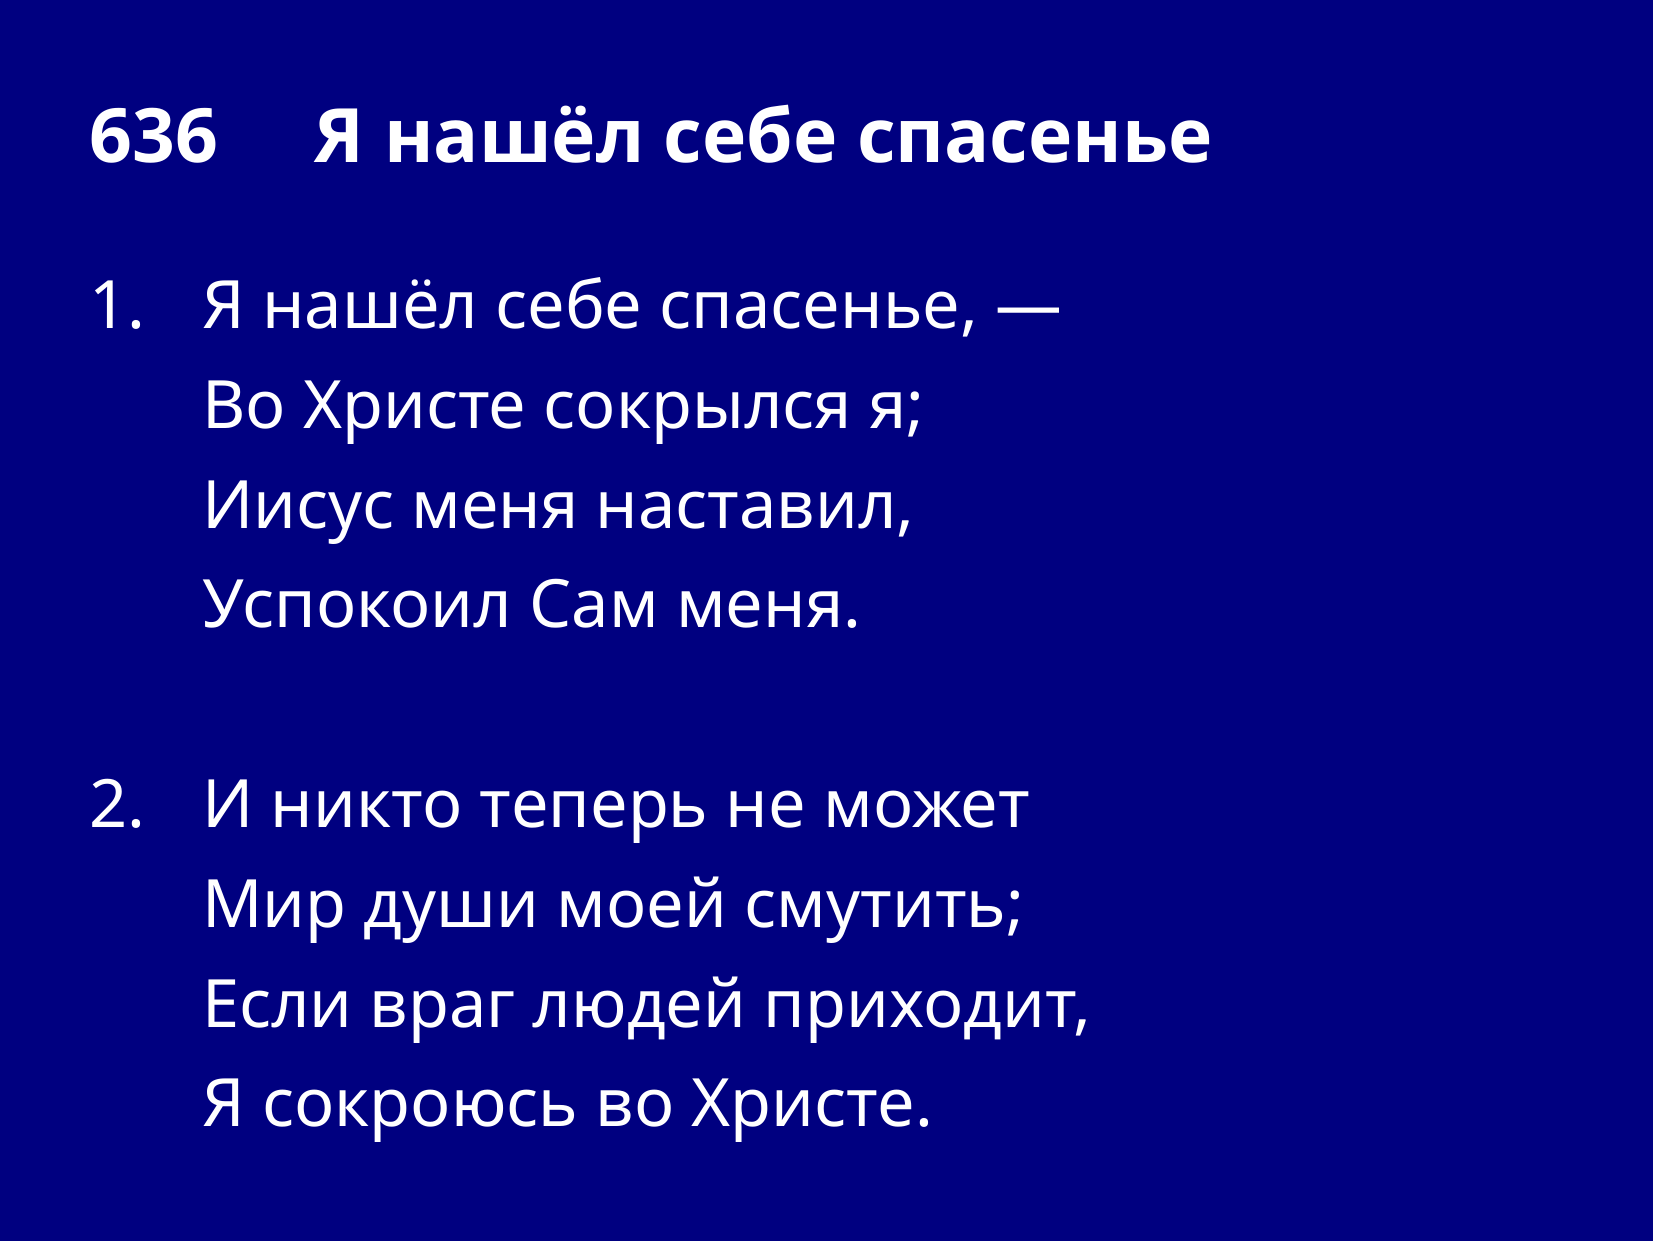

636	Я нашёл себе спасенье
1.	Я нашёл себе спасенье, —
	Во Христе сокрылся я;
	Иисус меня наставил,
	Успокоил Сам меня.
2.	И никто теперь не может
	Мир души моей смутить;
	Если враг людей приходит,
	Я сокроюсь во Христе.